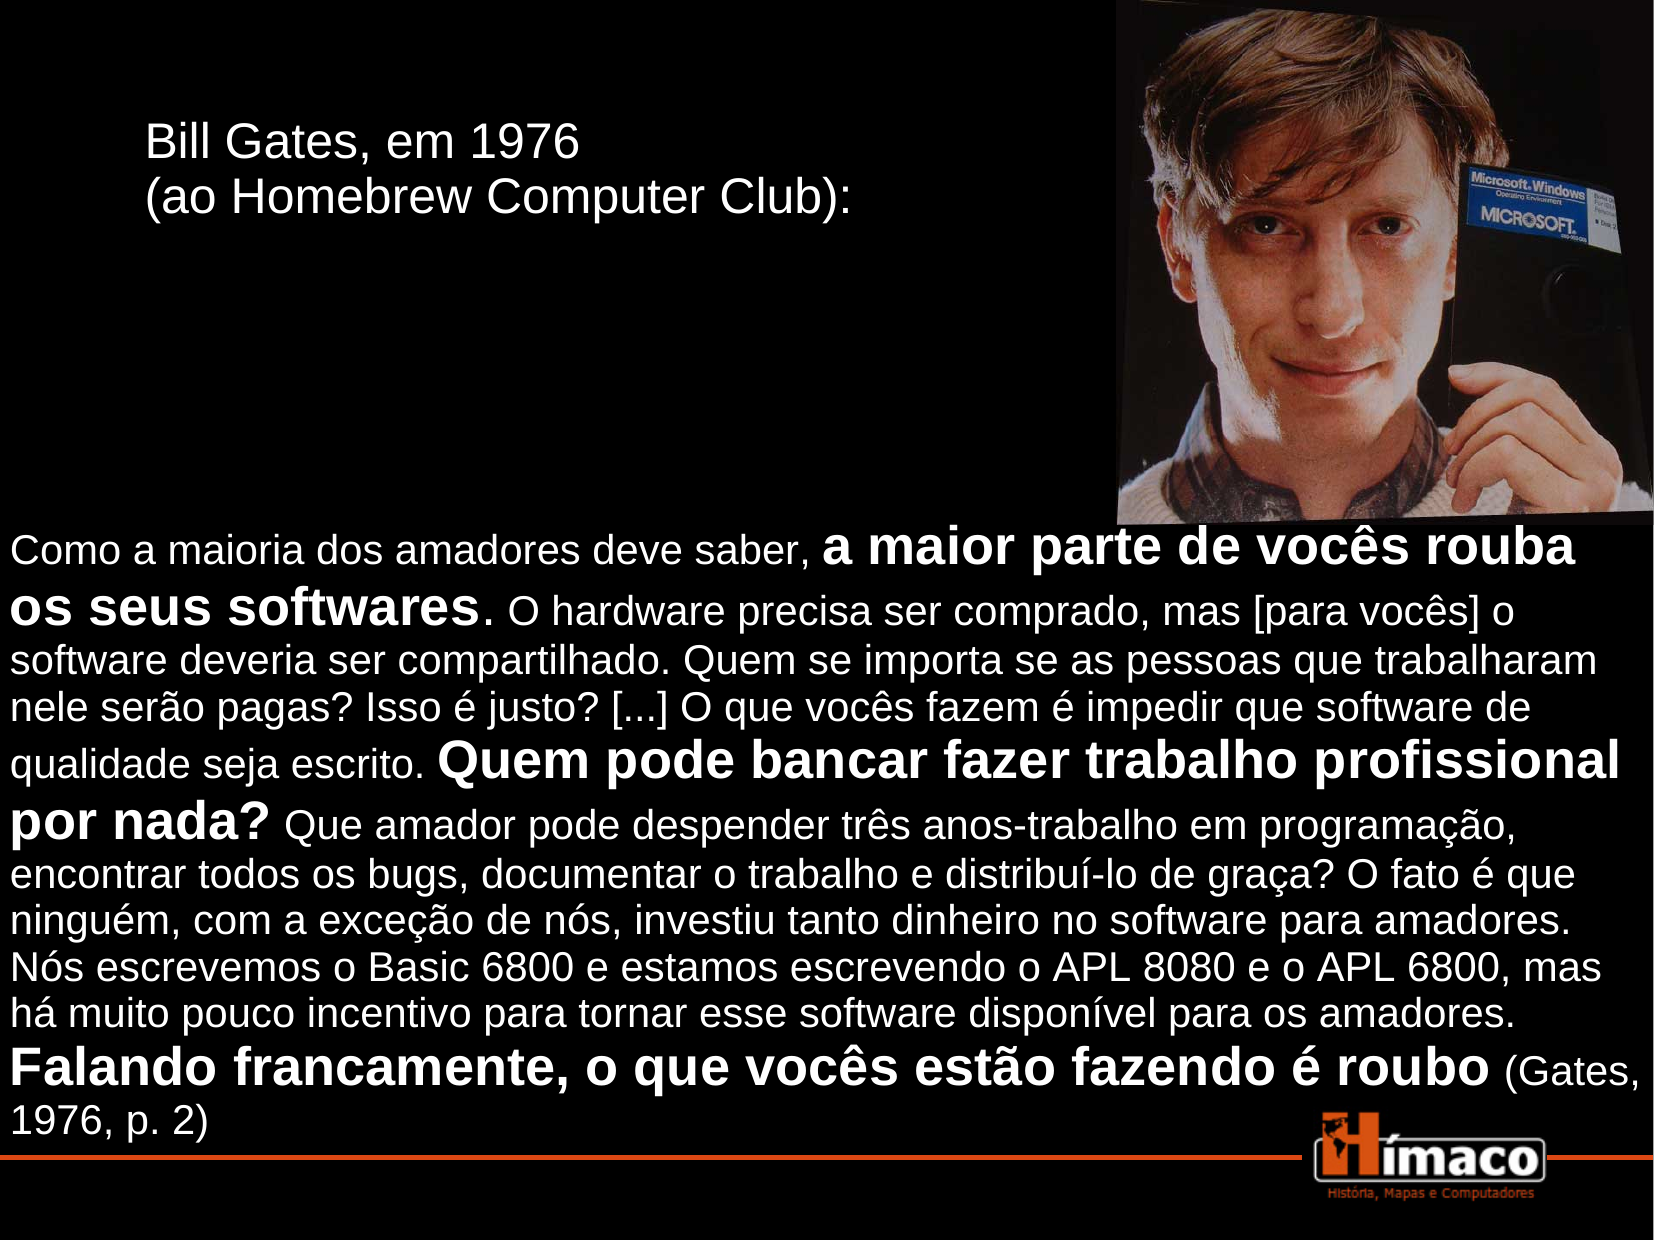

Bill Gates, em 1976
(ao Homebrew Computer Club):
Como a maioria dos amadores deve saber, a maior parte de vocês rouba os seus softwares. O hardware precisa ser comprado, mas [para vocês] o software deveria ser compartilhado. Quem se importa se as pessoas que trabalharam nele serão pagas? Isso é justo? [...] O que vocês fazem é impedir que software de qualidade seja escrito. Quem pode bancar fazer trabalho profissional por nada? Que amador pode despender três anos-trabalho em programação, encontrar todos os bugs, documentar o trabalho e distribuí-lo de graça? O fato é que ninguém, com a exceção de nós, investiu tanto dinheiro no software para amadores. Nós escrevemos o Basic 6800 e estamos escrevendo o APL 8080 e o APL 6800, mas há muito pouco incentivo para tornar esse software disponível para os amadores. Falando francamente, o que vocês estão fazendo é roubo (Gates, 1976, p. 2)